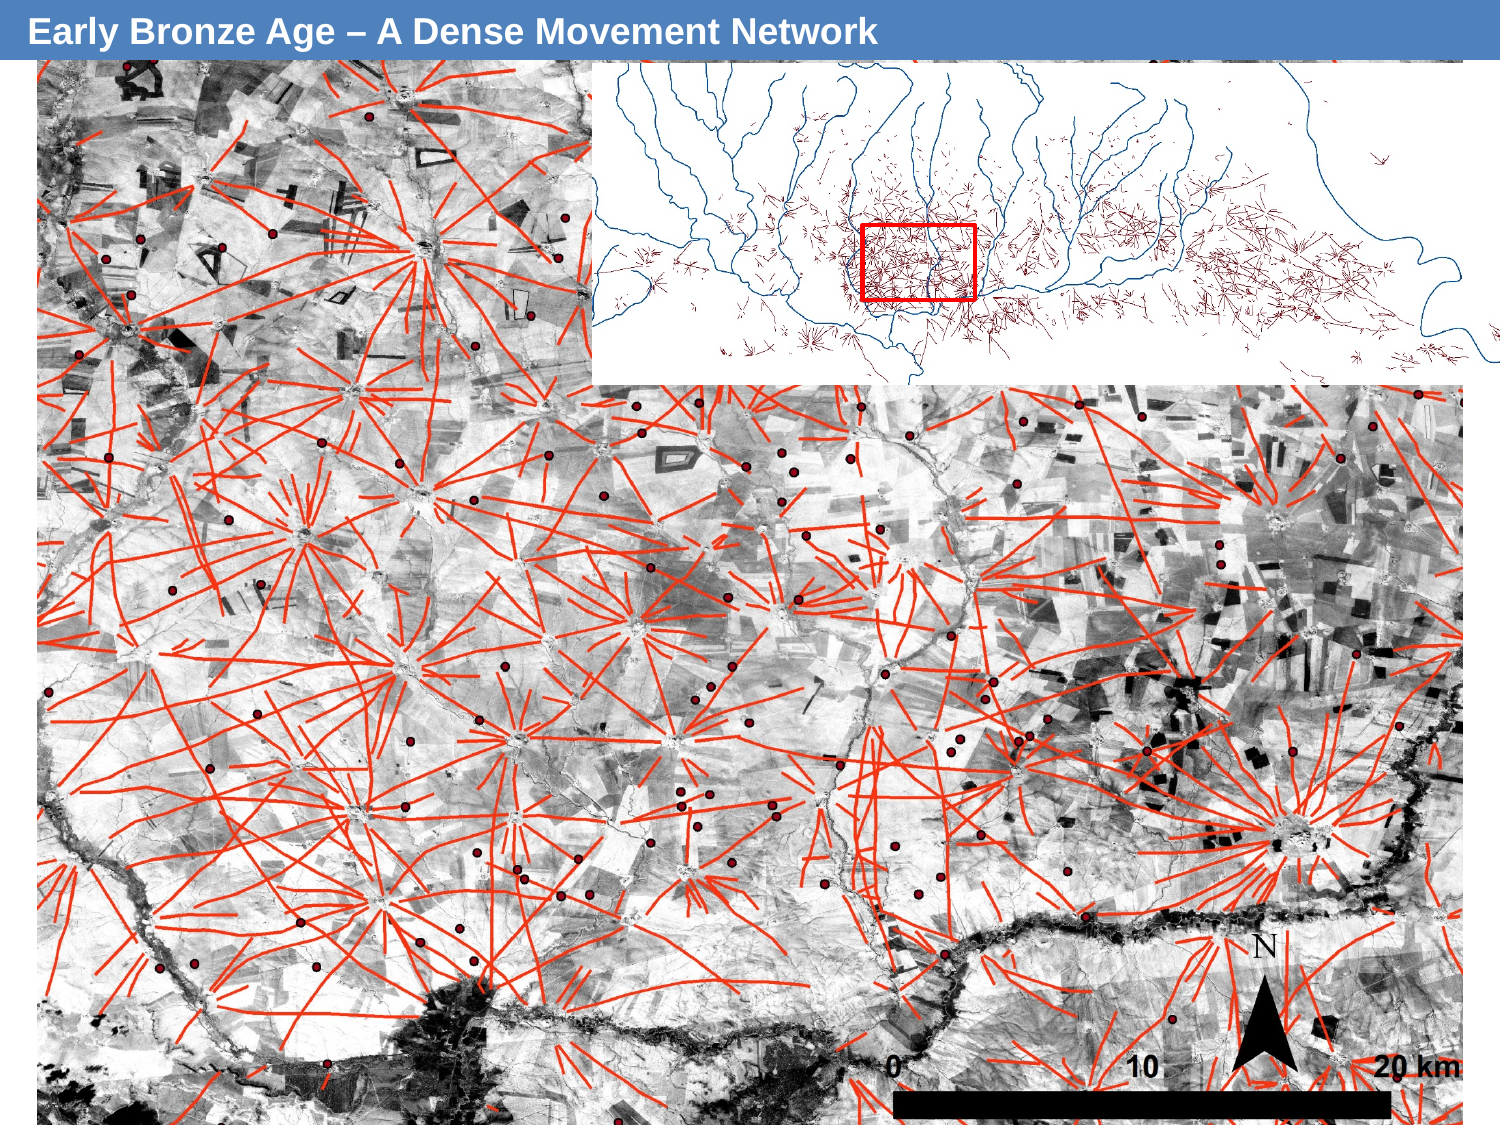

Early Bronze Age – A Dense Movement Network